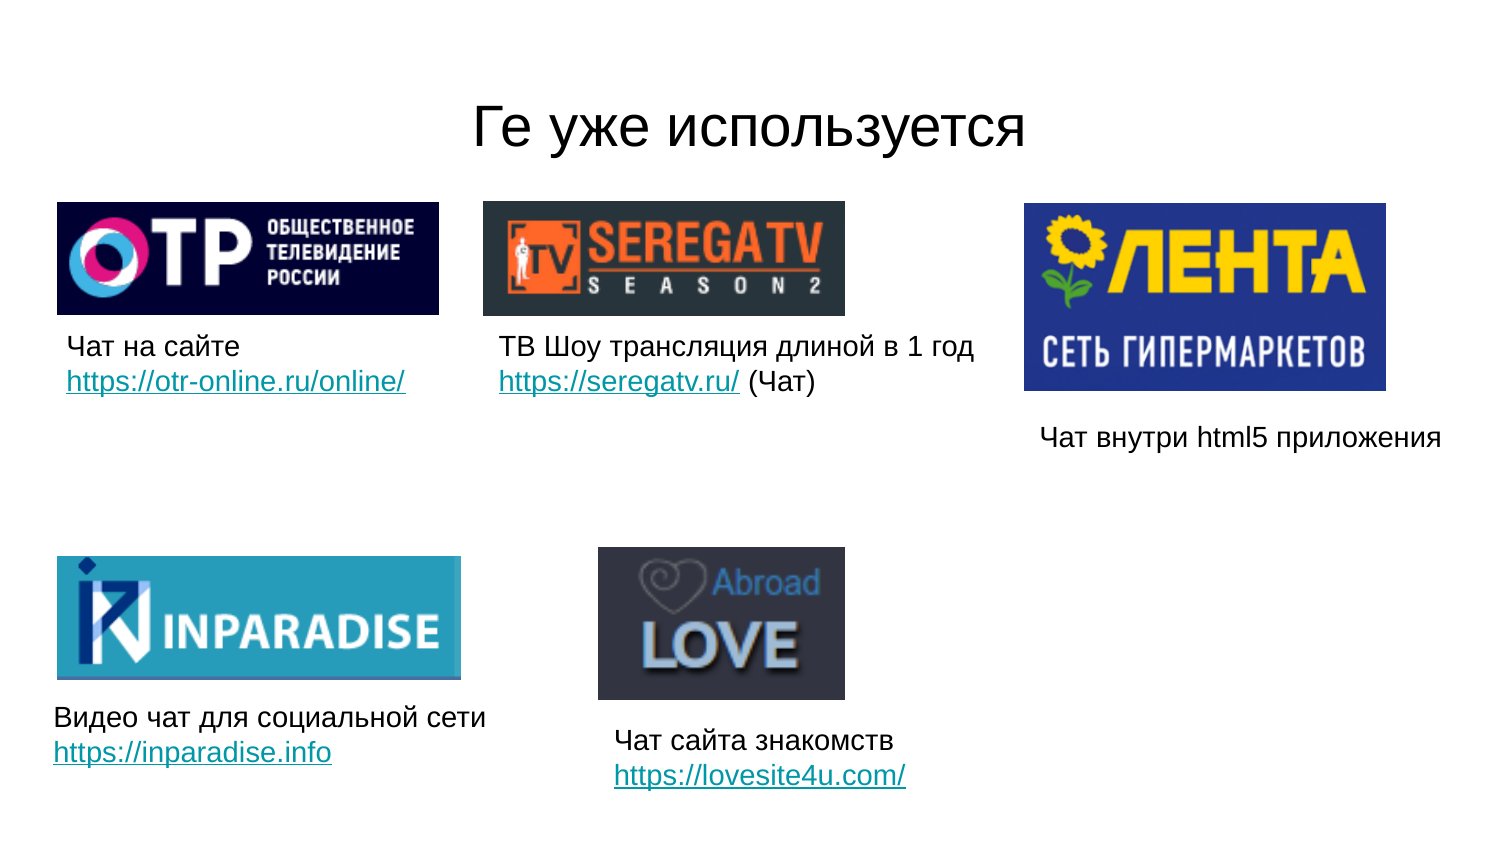

# Ге уже используется
ТВ Шоу трансляция длиной в 1 год
https://seregatv.ru/ (Чат)
Чат на сайте
https://otr-online.ru/online/
Чат внутри html5 приложения
Видео чат для социальной сети
https://inparadise.info
Чат сайта знакомств
https://lovesite4u.com/